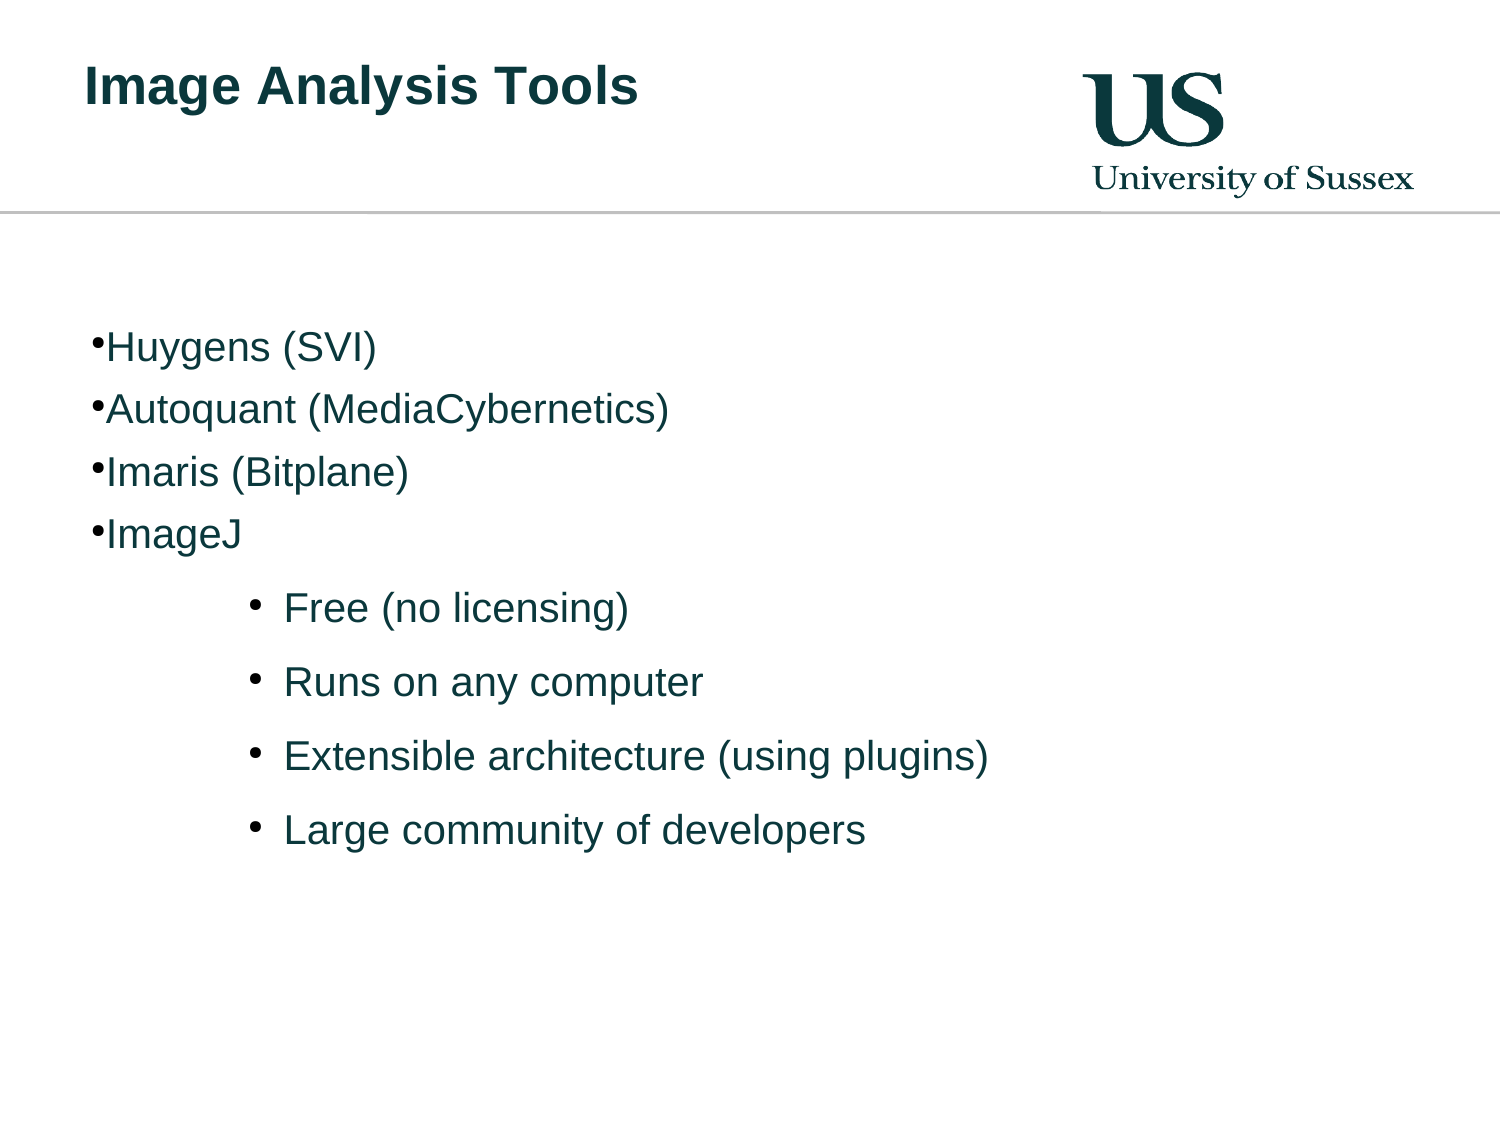

# Image Analysis Tools
Huygens (SVI)
Autoquant (MediaCybernetics)
Imaris (Bitplane)
ImageJ
Free (no licensing)
Runs on any computer
Extensible architecture (using plugins)
Large community of developers